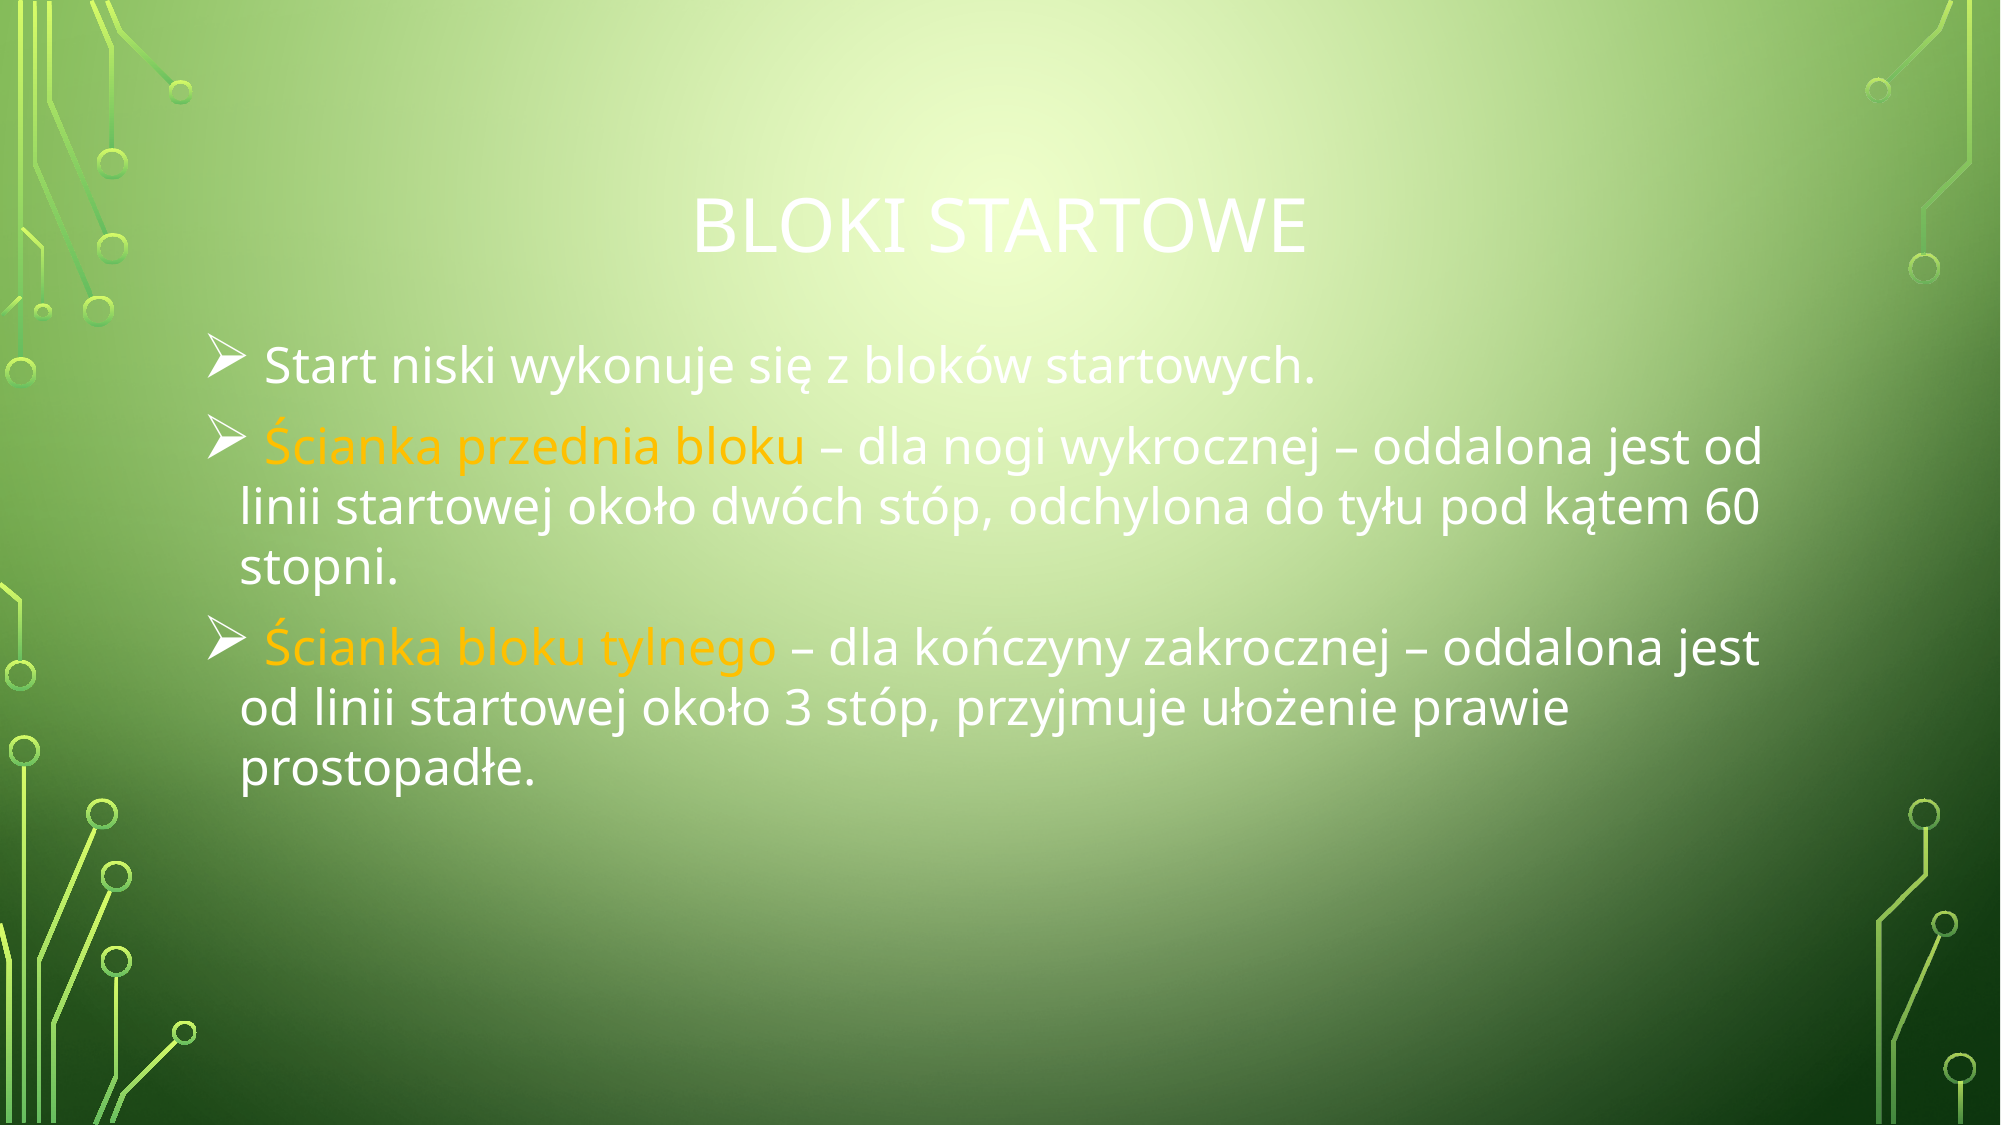

# Bloki startowe
 Start niski wykonuje się z bloków startowych.
 Ścianka przednia bloku – dla nogi wykrocznej – oddalona jest od linii startowej około dwóch stóp, odchylona do tyłu pod kątem 60 stopni.
 Ścianka bloku tylnego – dla kończyny zakrocznej – oddalona jest od linii startowej około 3 stóp, przyjmuje ułożenie prawie prostopadłe.